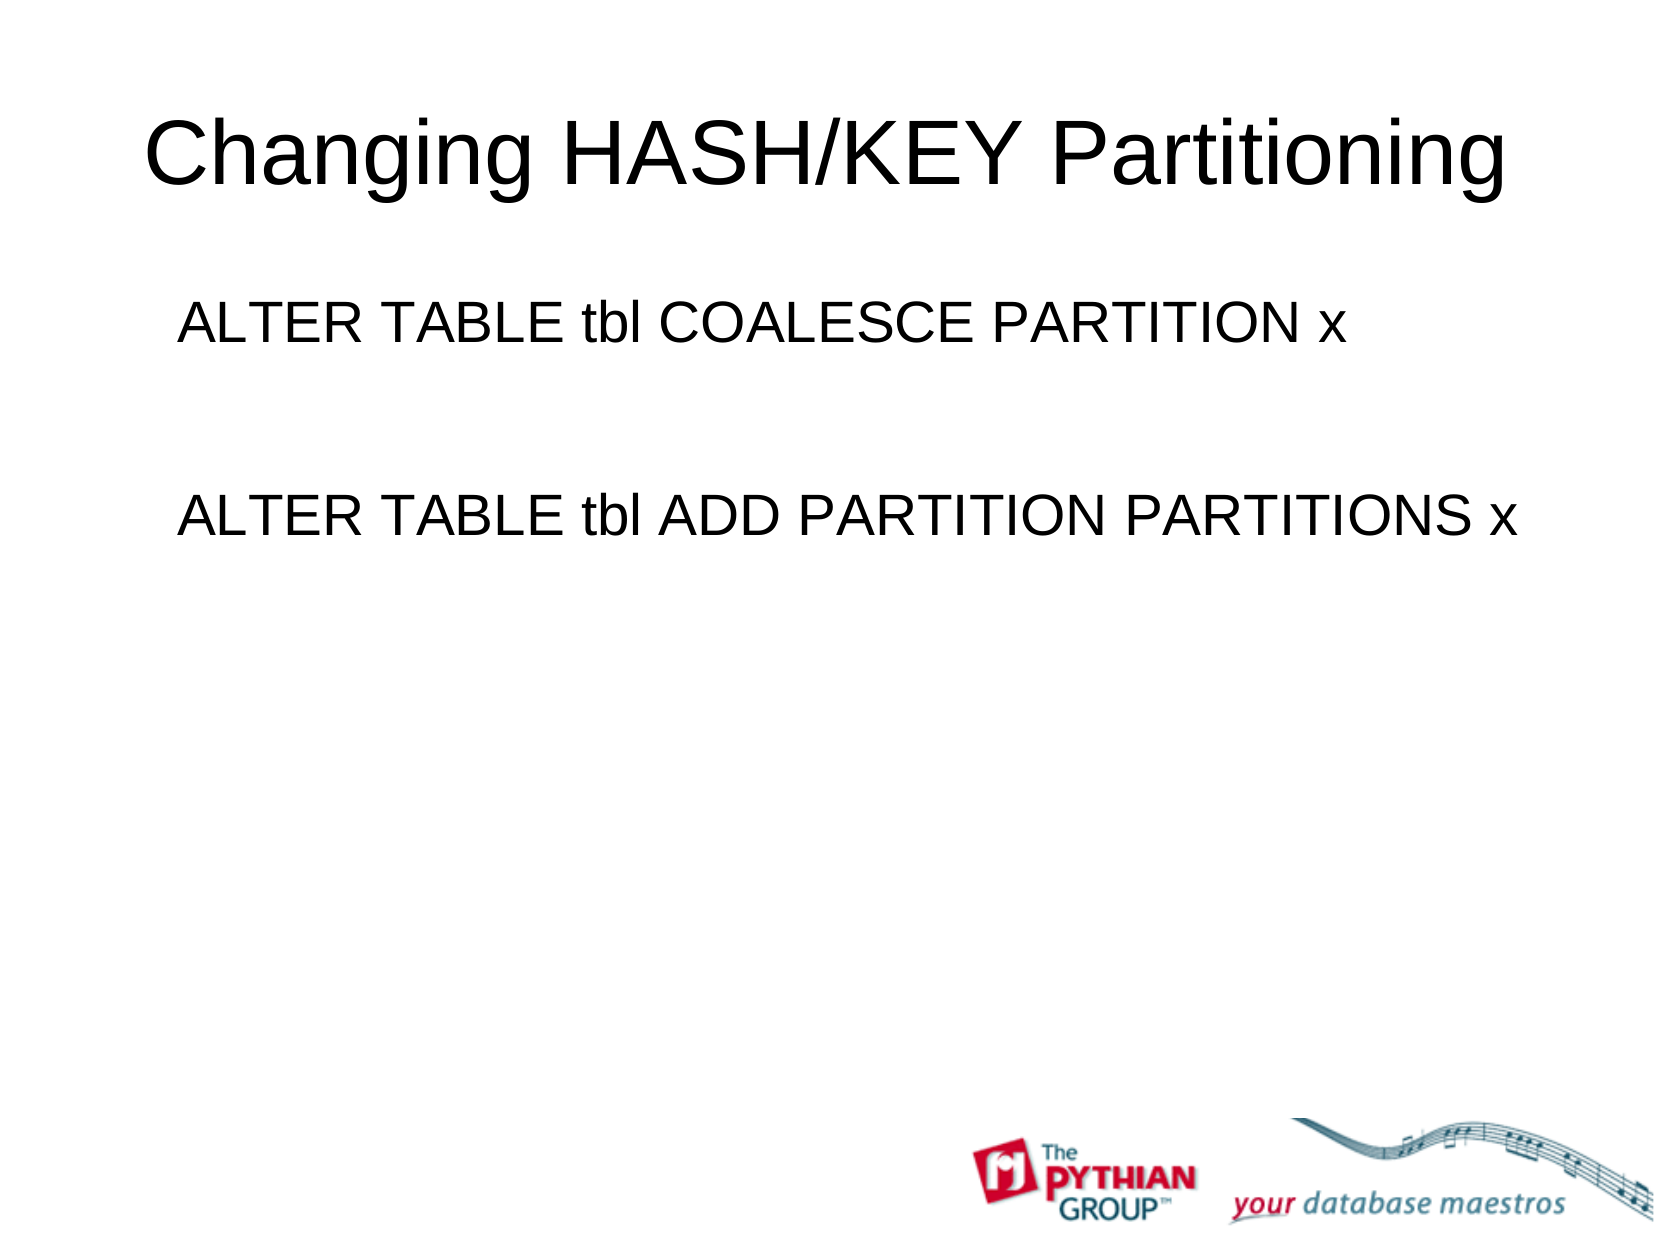

# Changing HASH/KEY Partitioning
ALTER TABLE tbl COALESCE PARTITION x
ALTER TABLE tbl ADD PARTITION PARTITIONS x